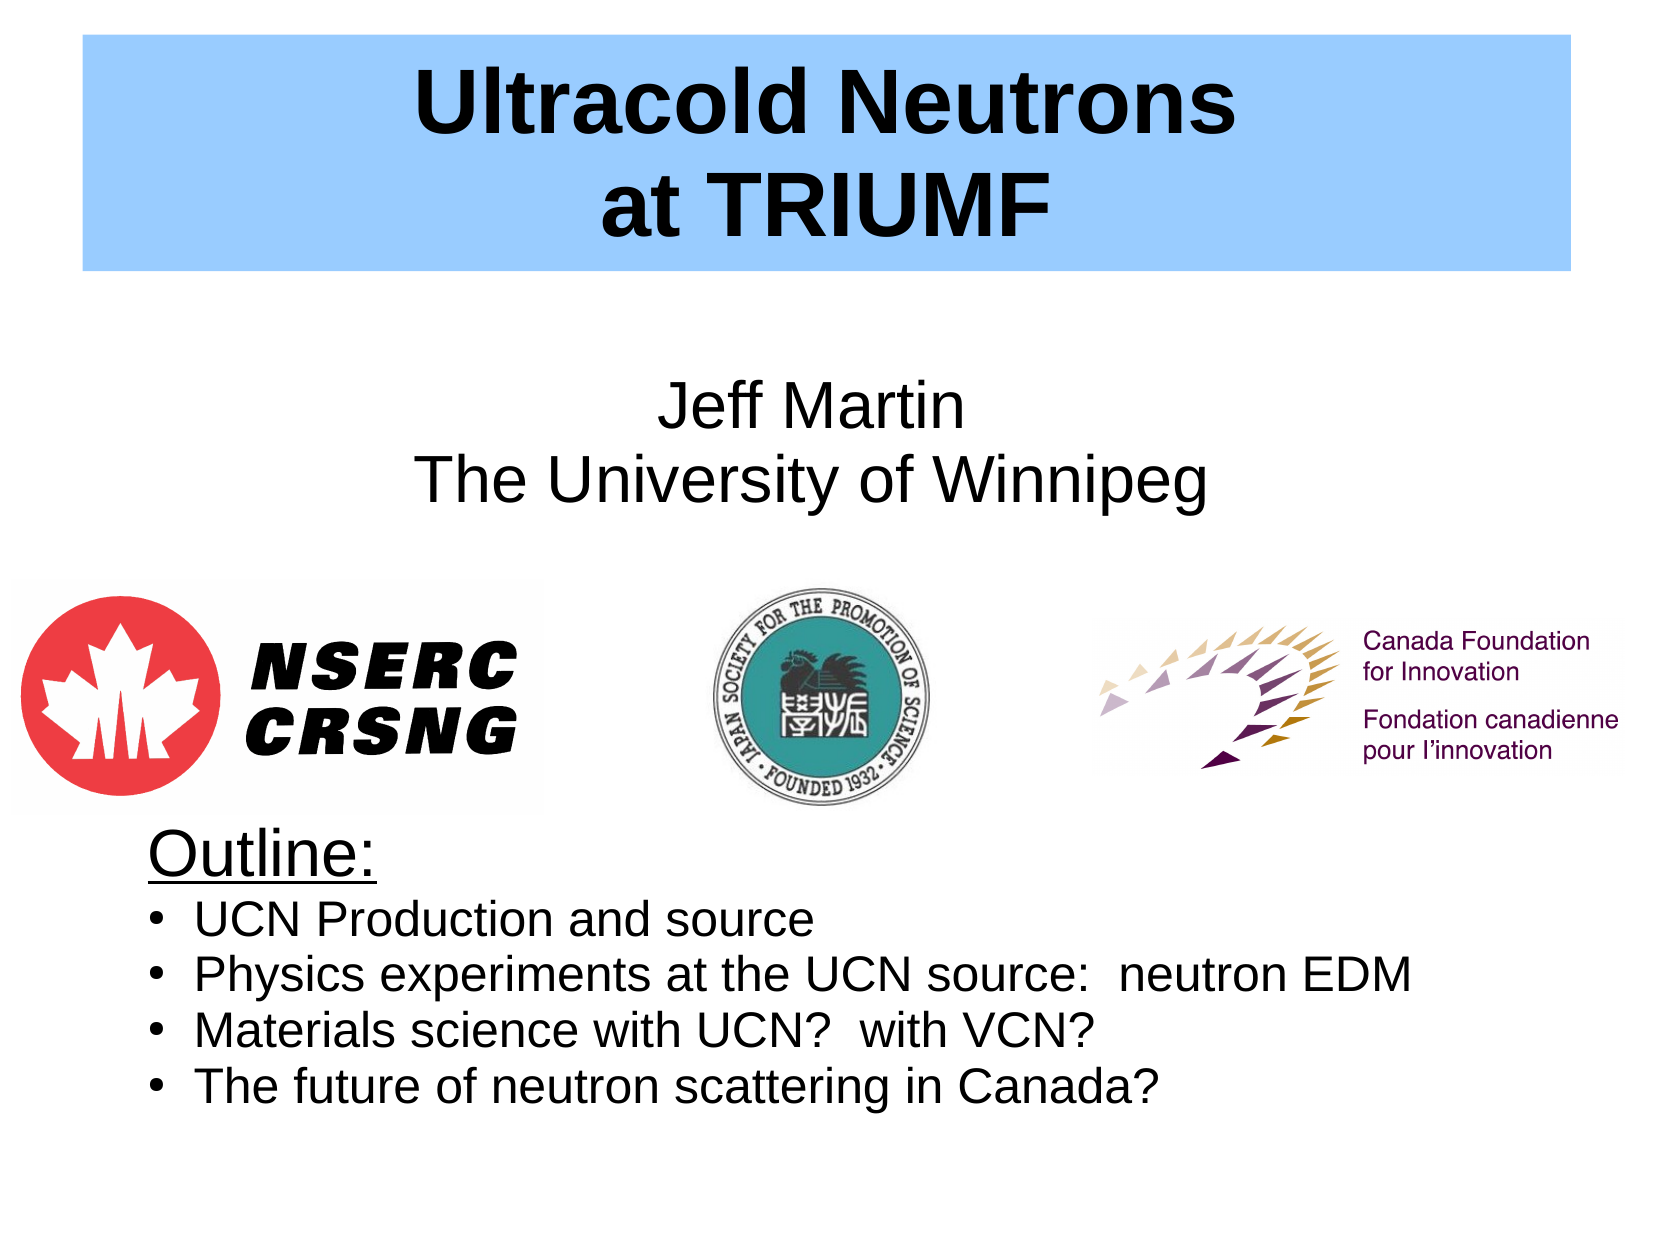

# Ultracold Neutrons at TRIUMF
Jeff Martin
The University of Winnipeg
Outline:
 UCN Production and source
 Physics experiments at the UCN source: neutron EDM
 Materials science with UCN? with VCN?
 The future of neutron scattering in Canada?